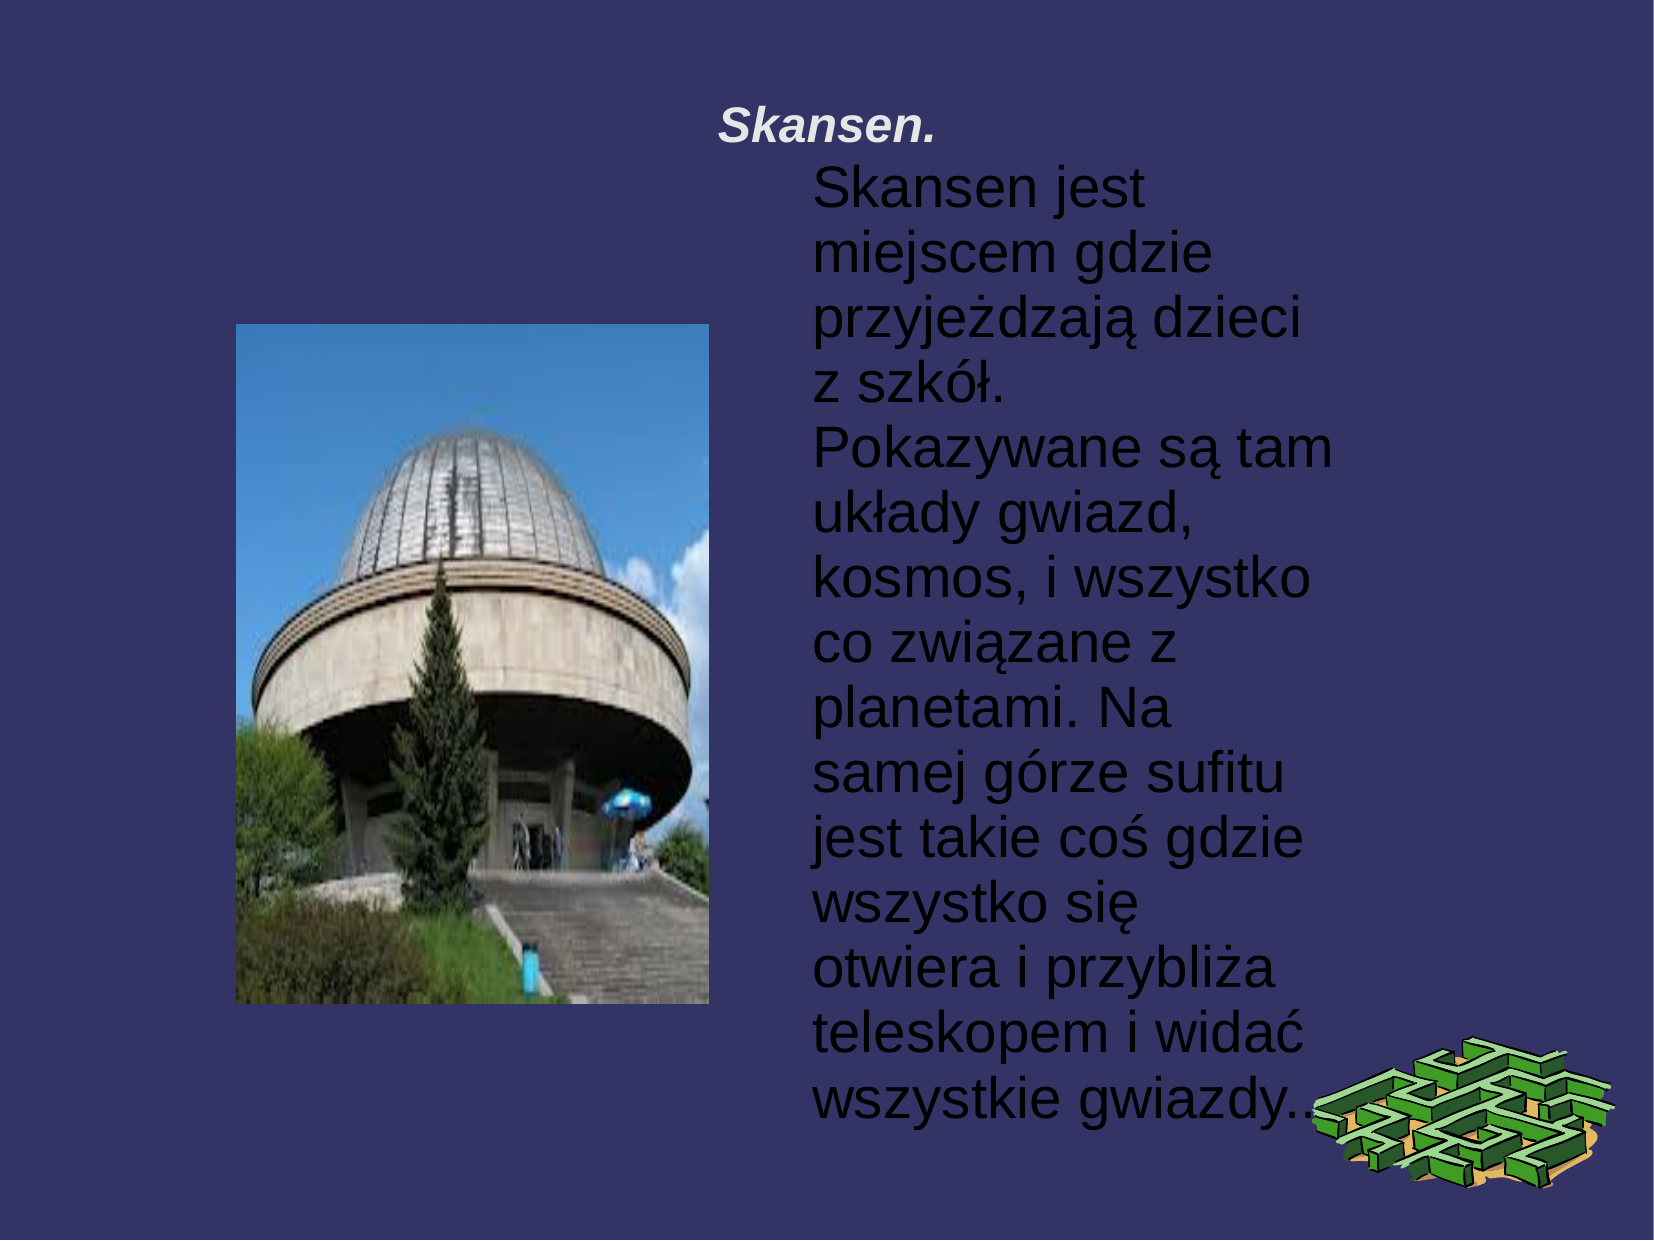

# Skansen.
Skansen jest miejscem gdzie przyjeżdzają dzieci z szkół. Pokazywane są tam układy gwiazd, kosmos, i wszystko co związane z planetami. Na samej górze sufitu jest takie coś gdzie wszystko się otwiera i przybliża teleskopem i widać wszystkie gwiazdy..